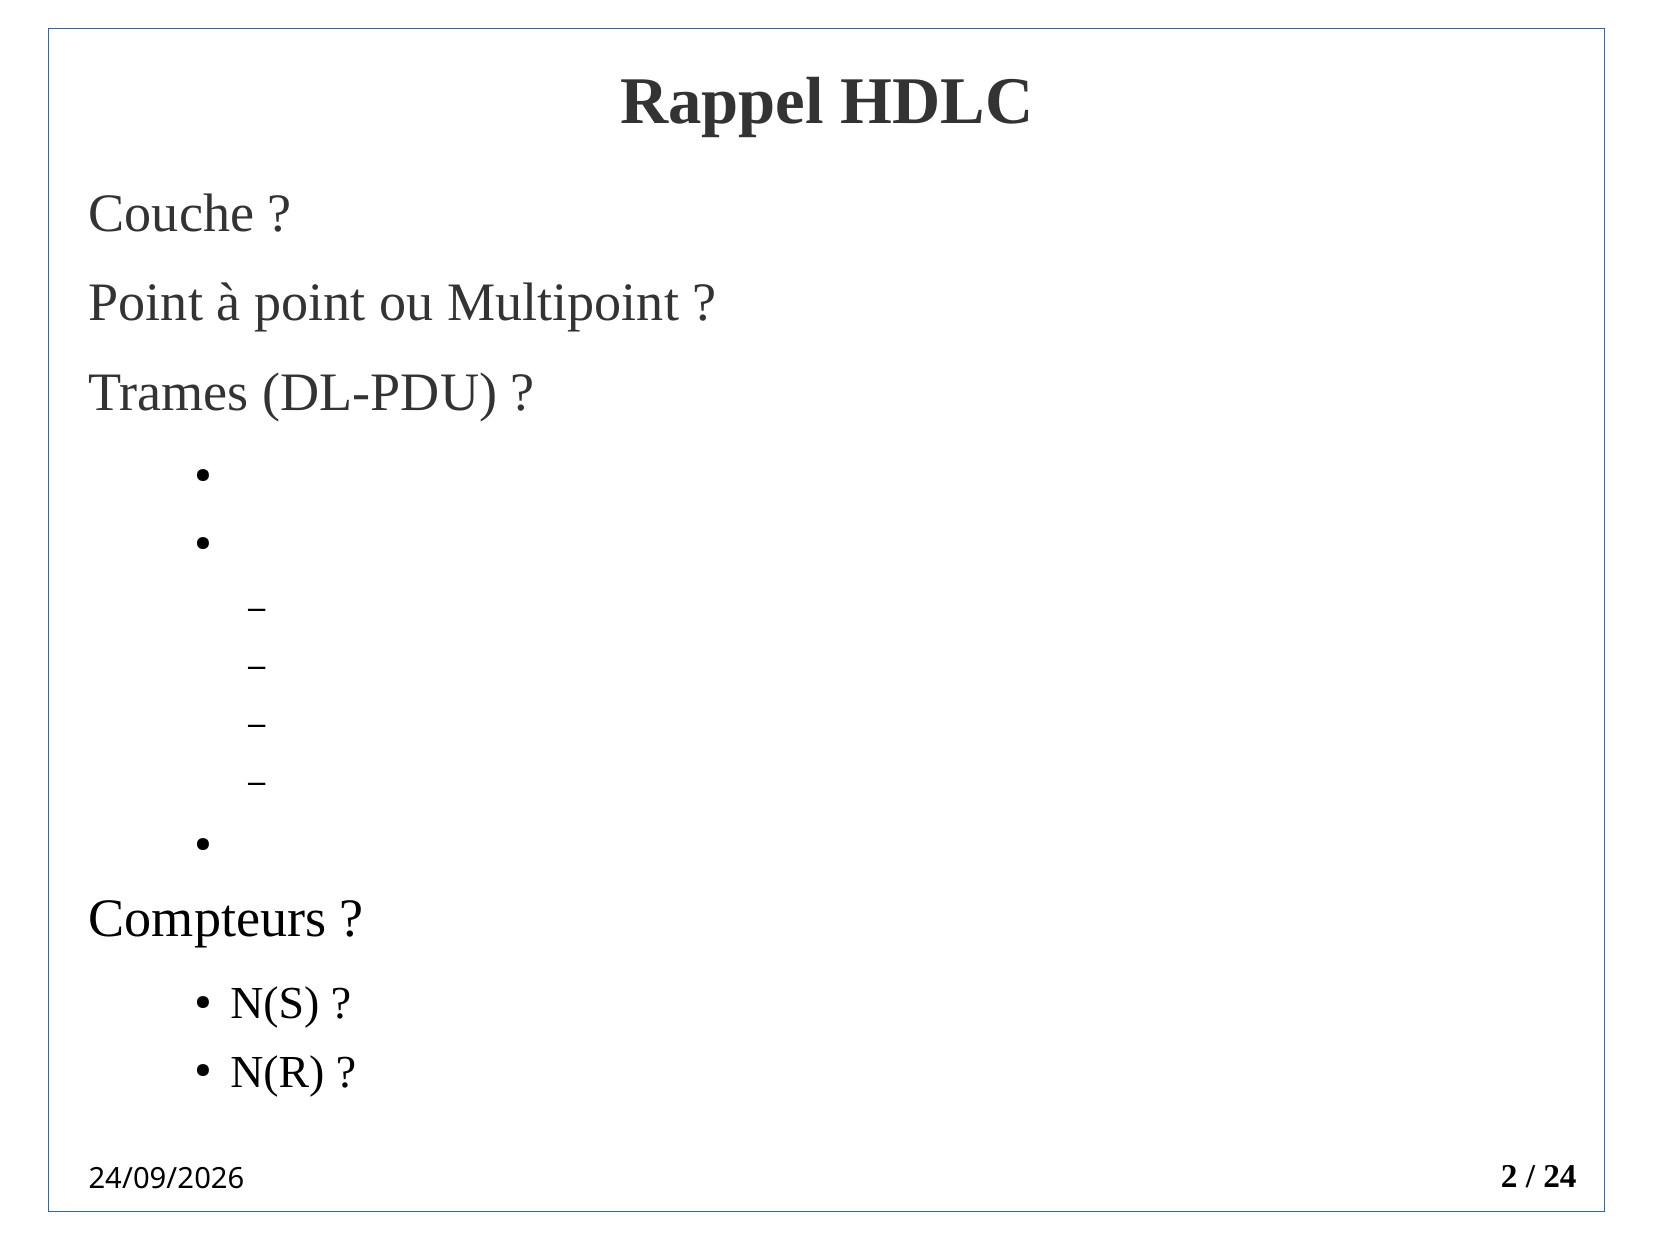

# Rappel HDLC
Couche ?
Point à point ou Multipoint ?
Trames (DL-PDU) ?
Compteurs ?
N(S) ?
N(R) ?
2